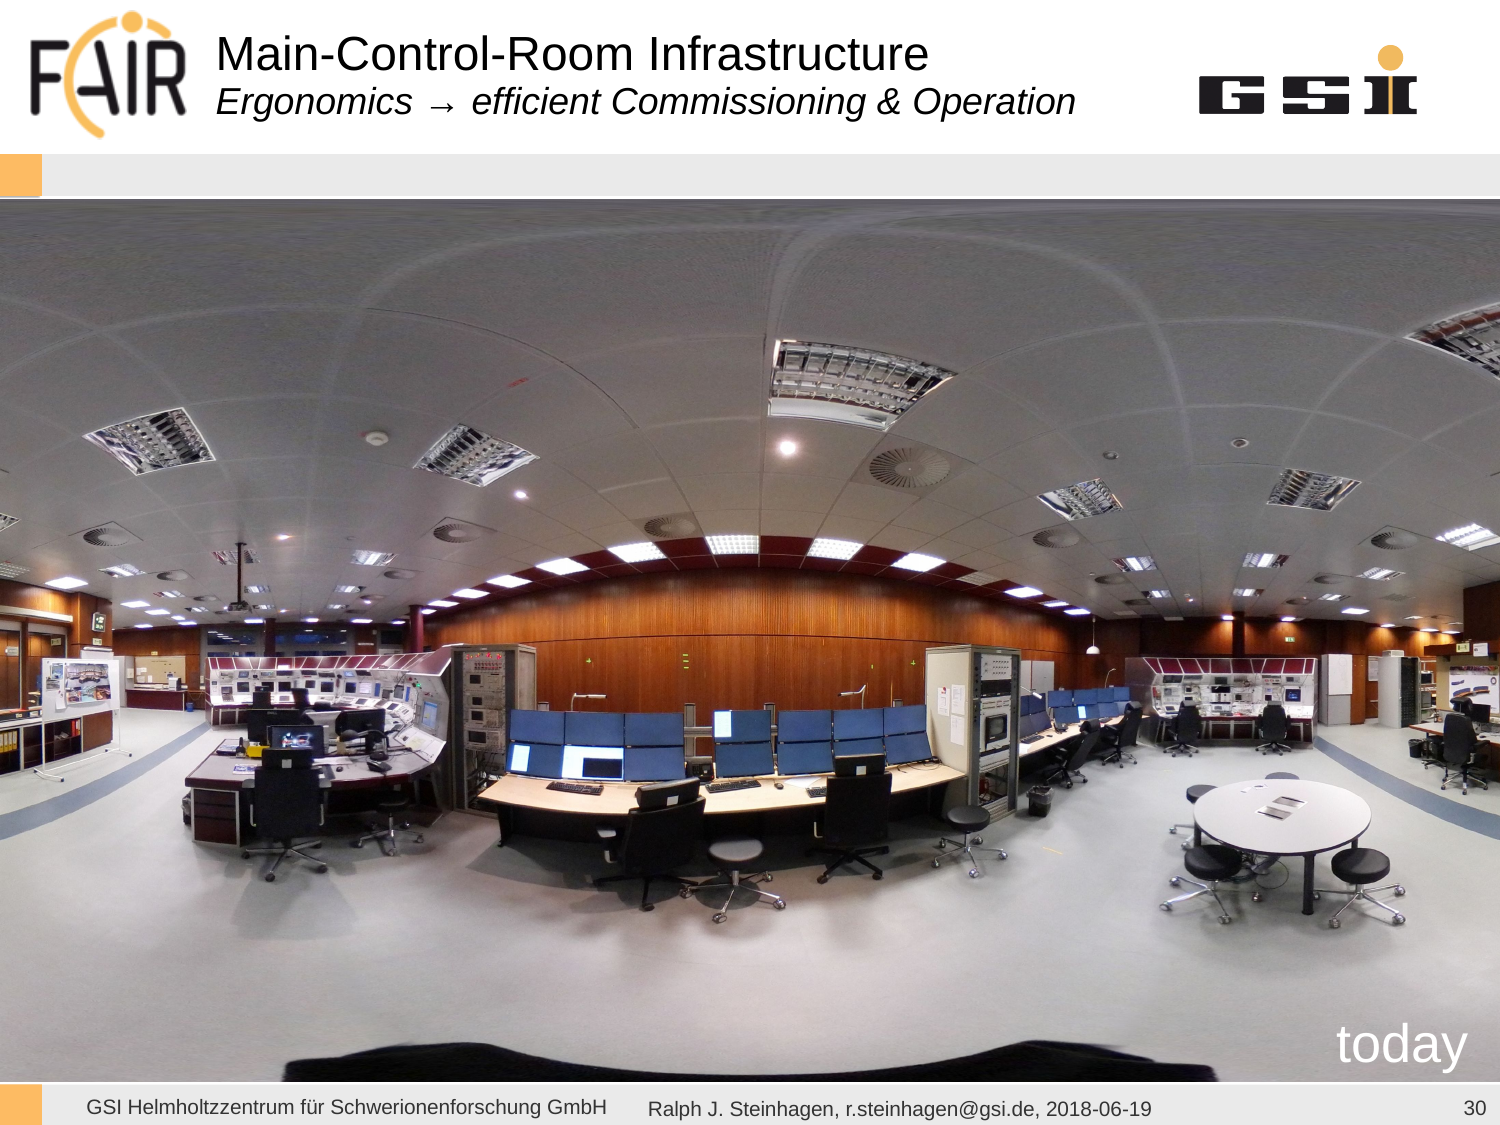

# Main-Control-Room Infrastructure Ergonomics → efficient Commissioning & Operation
today
1990
~1975
1998